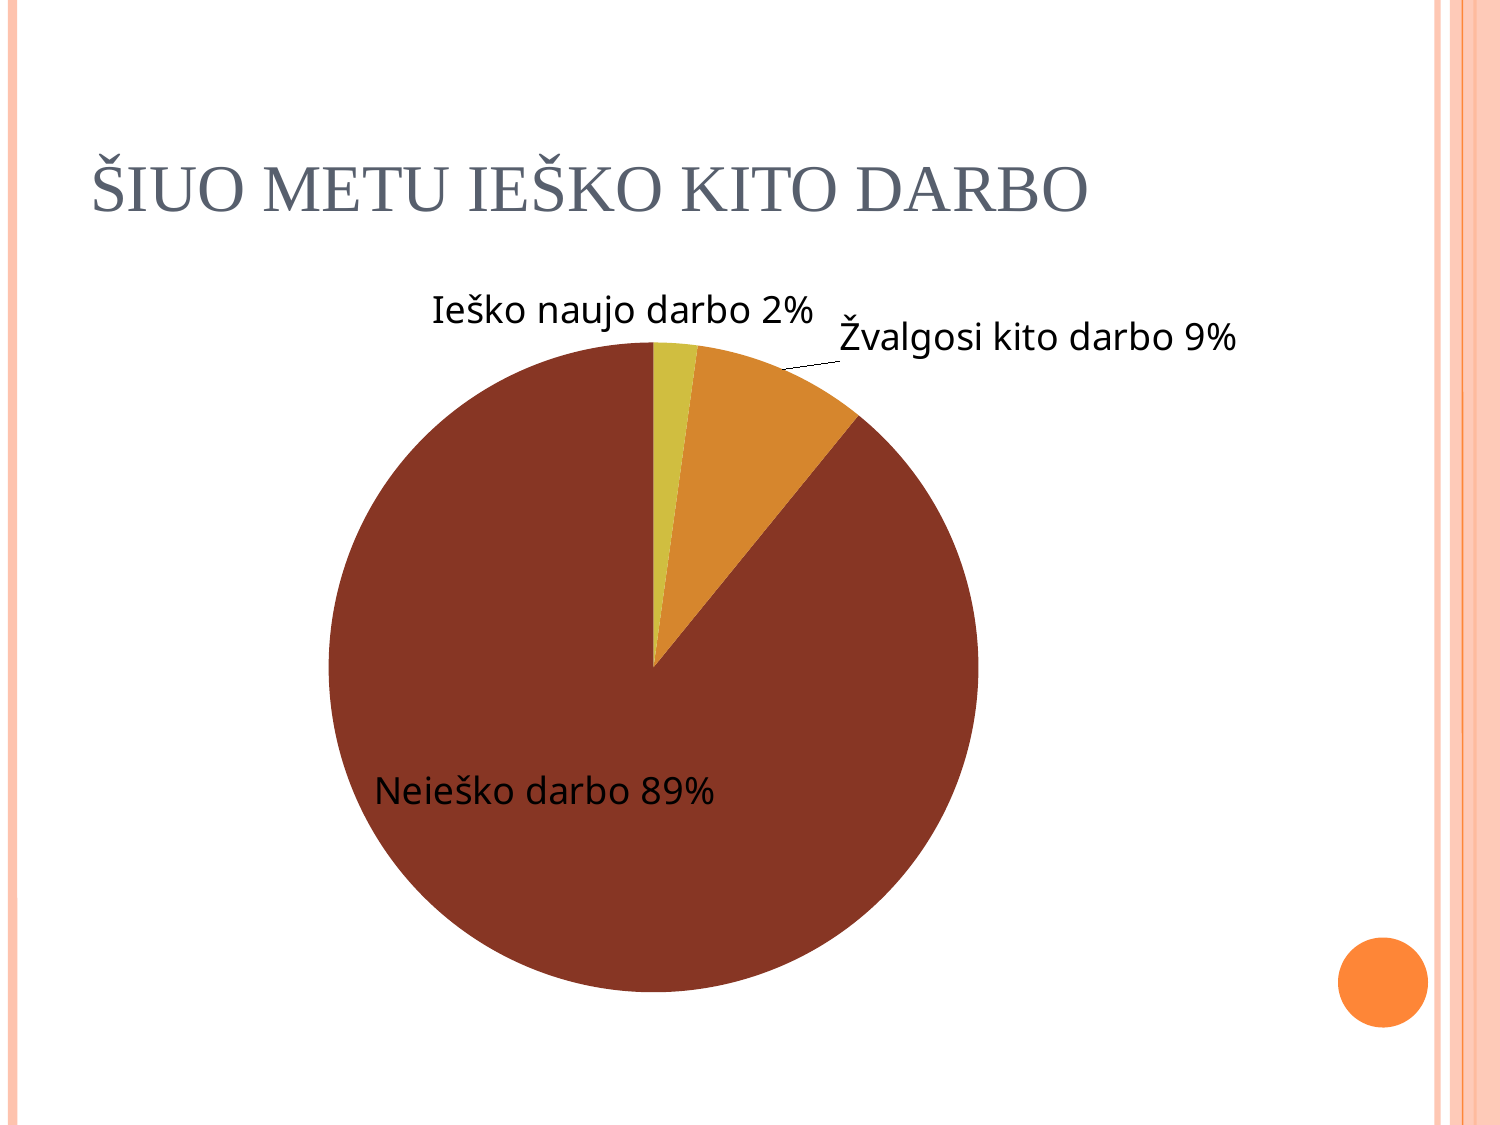

# Šiuo metu ieško kito darbo
### Chart
| Category | Pardavimas |
|---|---|
| Neieško darbo | 41.0 |
| Žvalgosi kito darbo | 4.0 |
| Ieško naujo darbo | 1.0 |